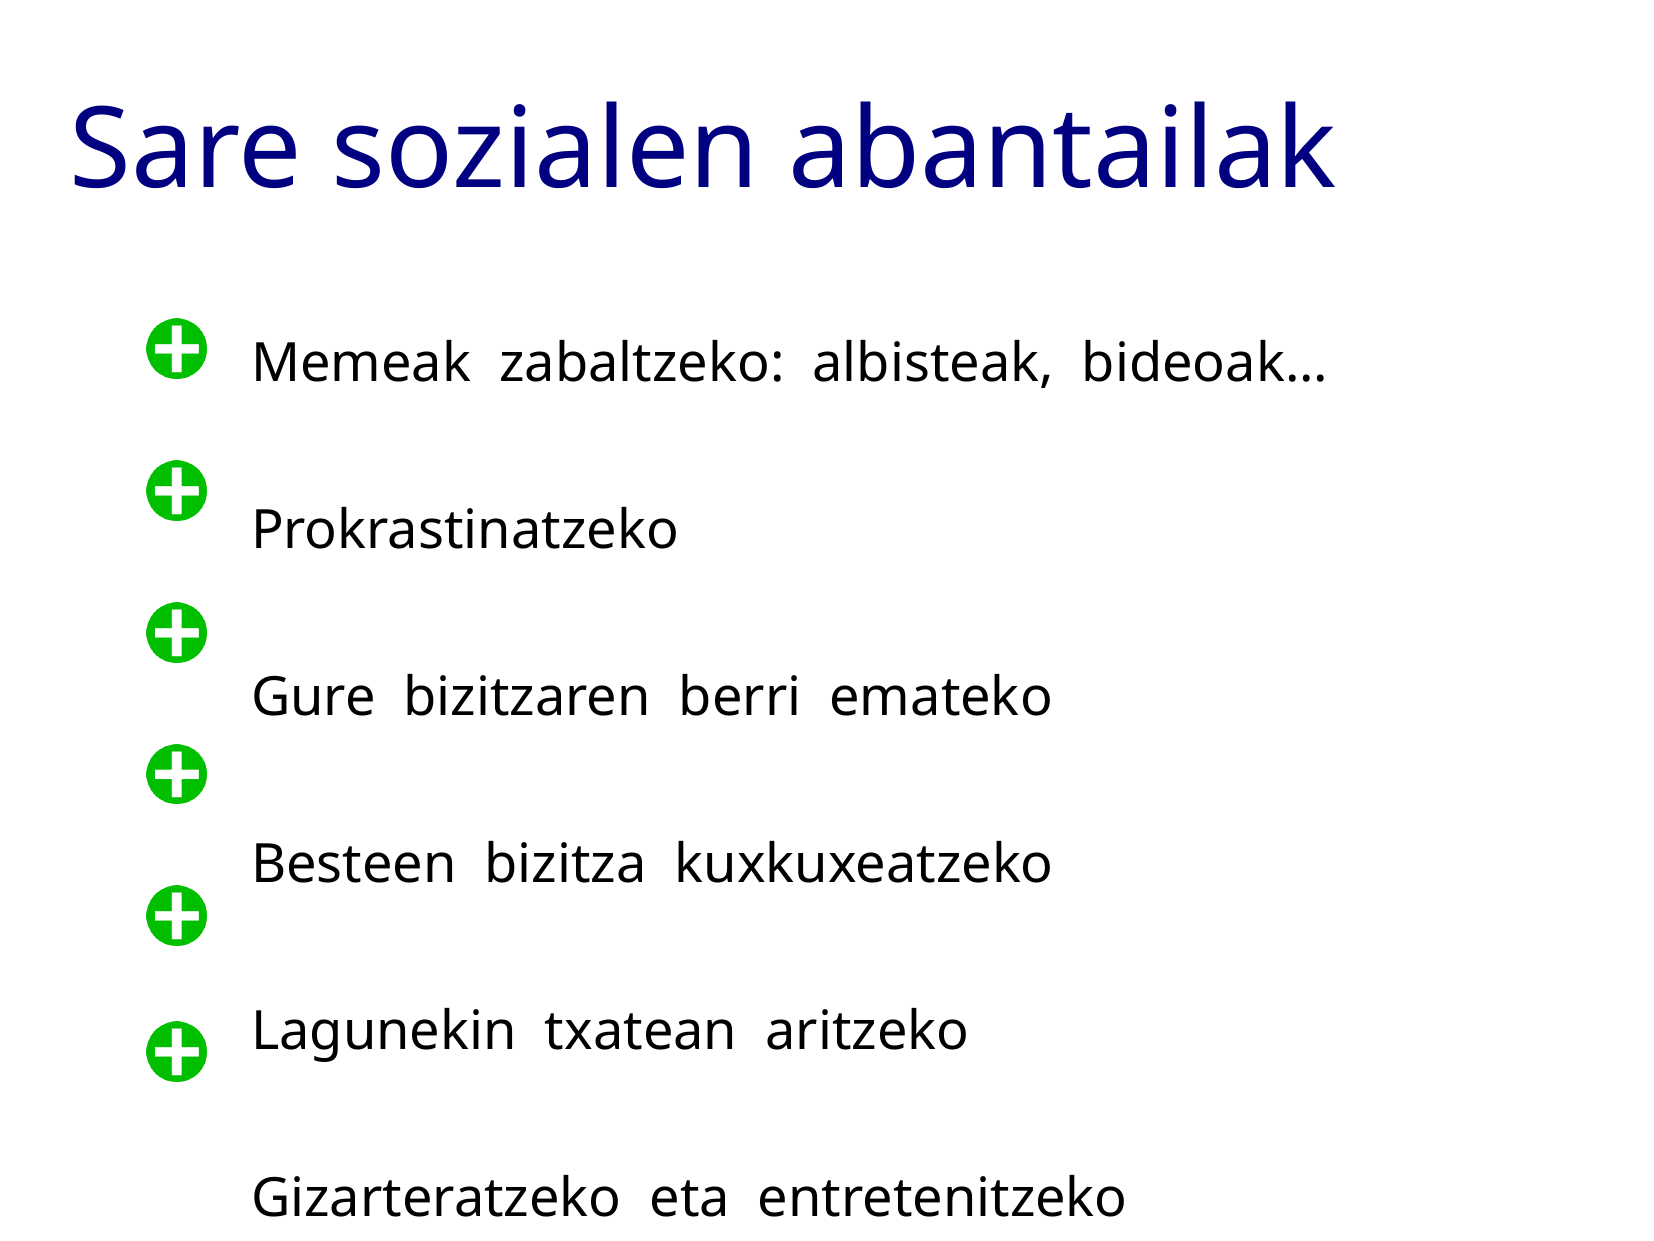

Sare sozialen abantailak
Memeak zabaltzeko: albisteak, bideoak...
Prokrastinatzeko
Gure bizitzaren berri emateko
Besteen bizitza kuxkuxeatzeko
Lagunekin txatean aritzeko
Gizarteratzeko eta entretenitzeko